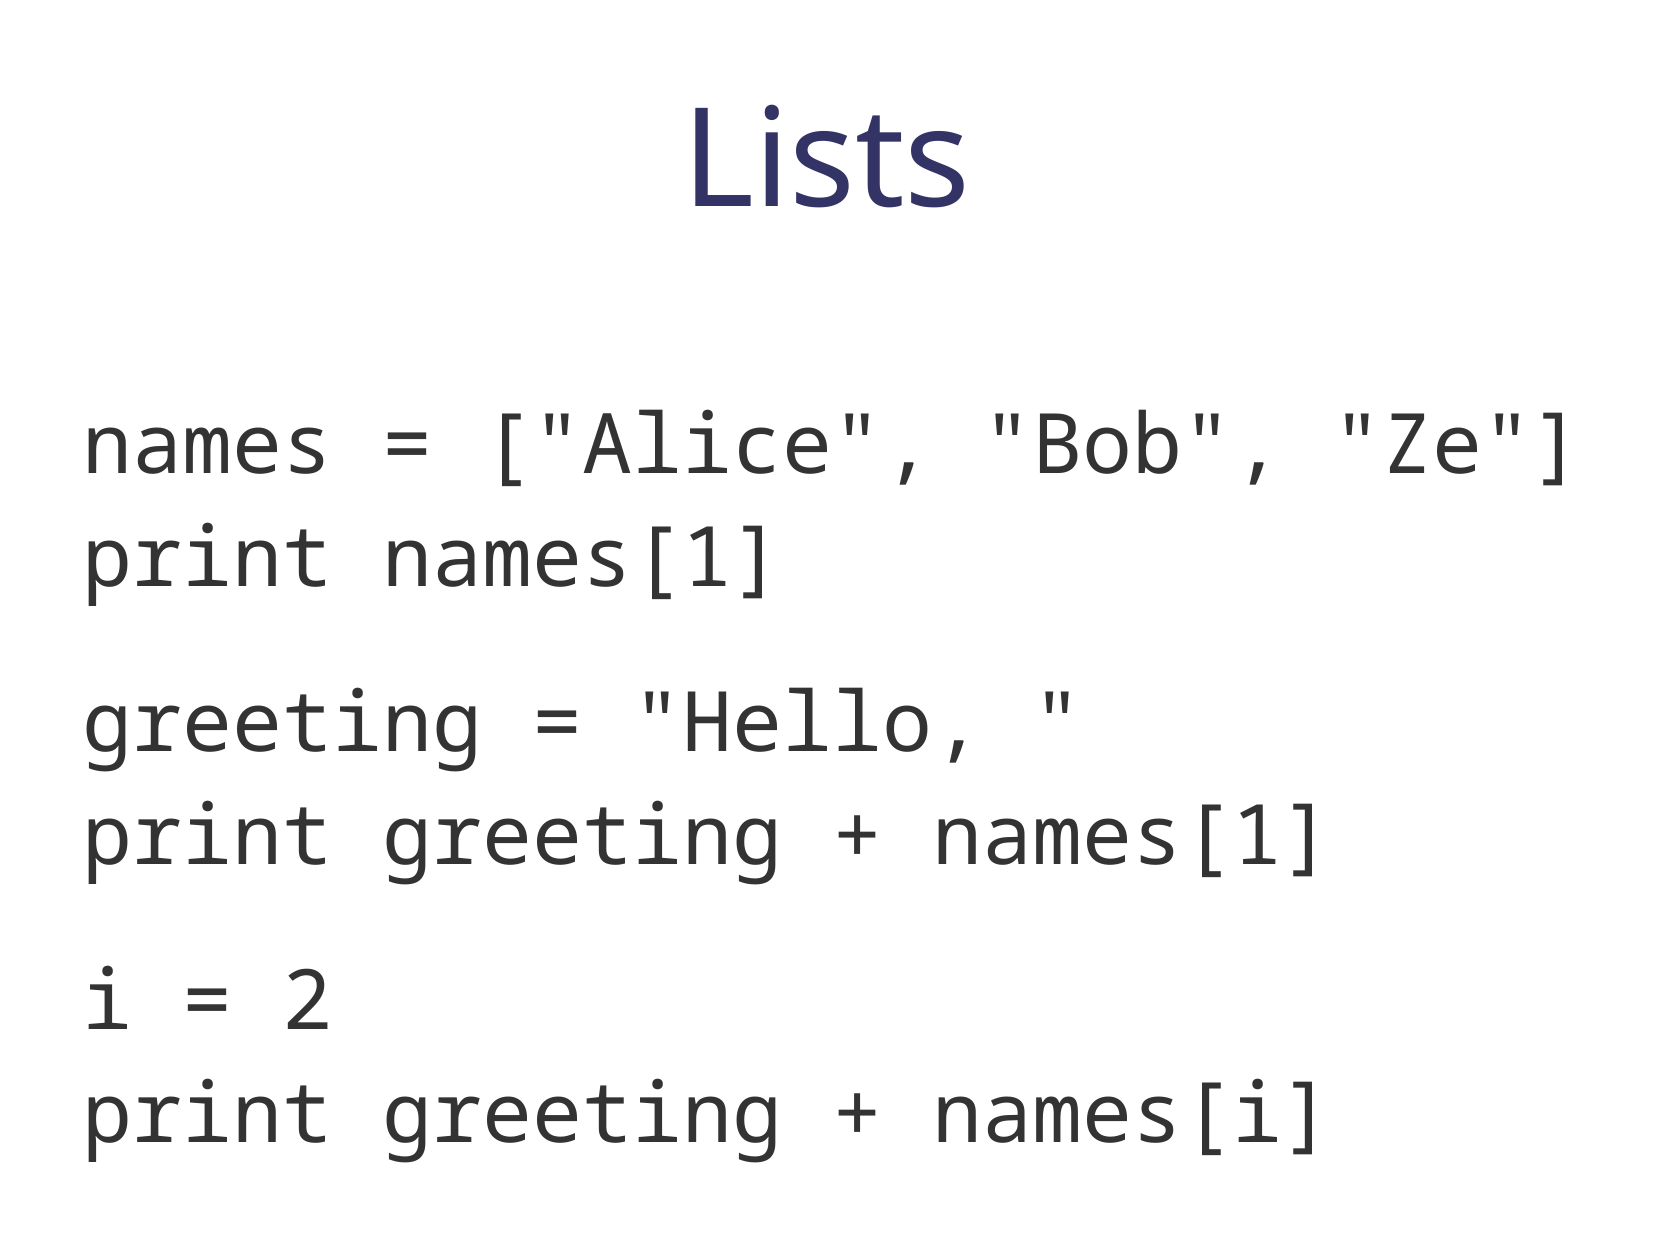

# Lists
names = ["Alice", "Bob", "Ze"]
print names[1]
greeting = "Hello, "
print greeting + names[1]
i = 2
print greeting + names[i]